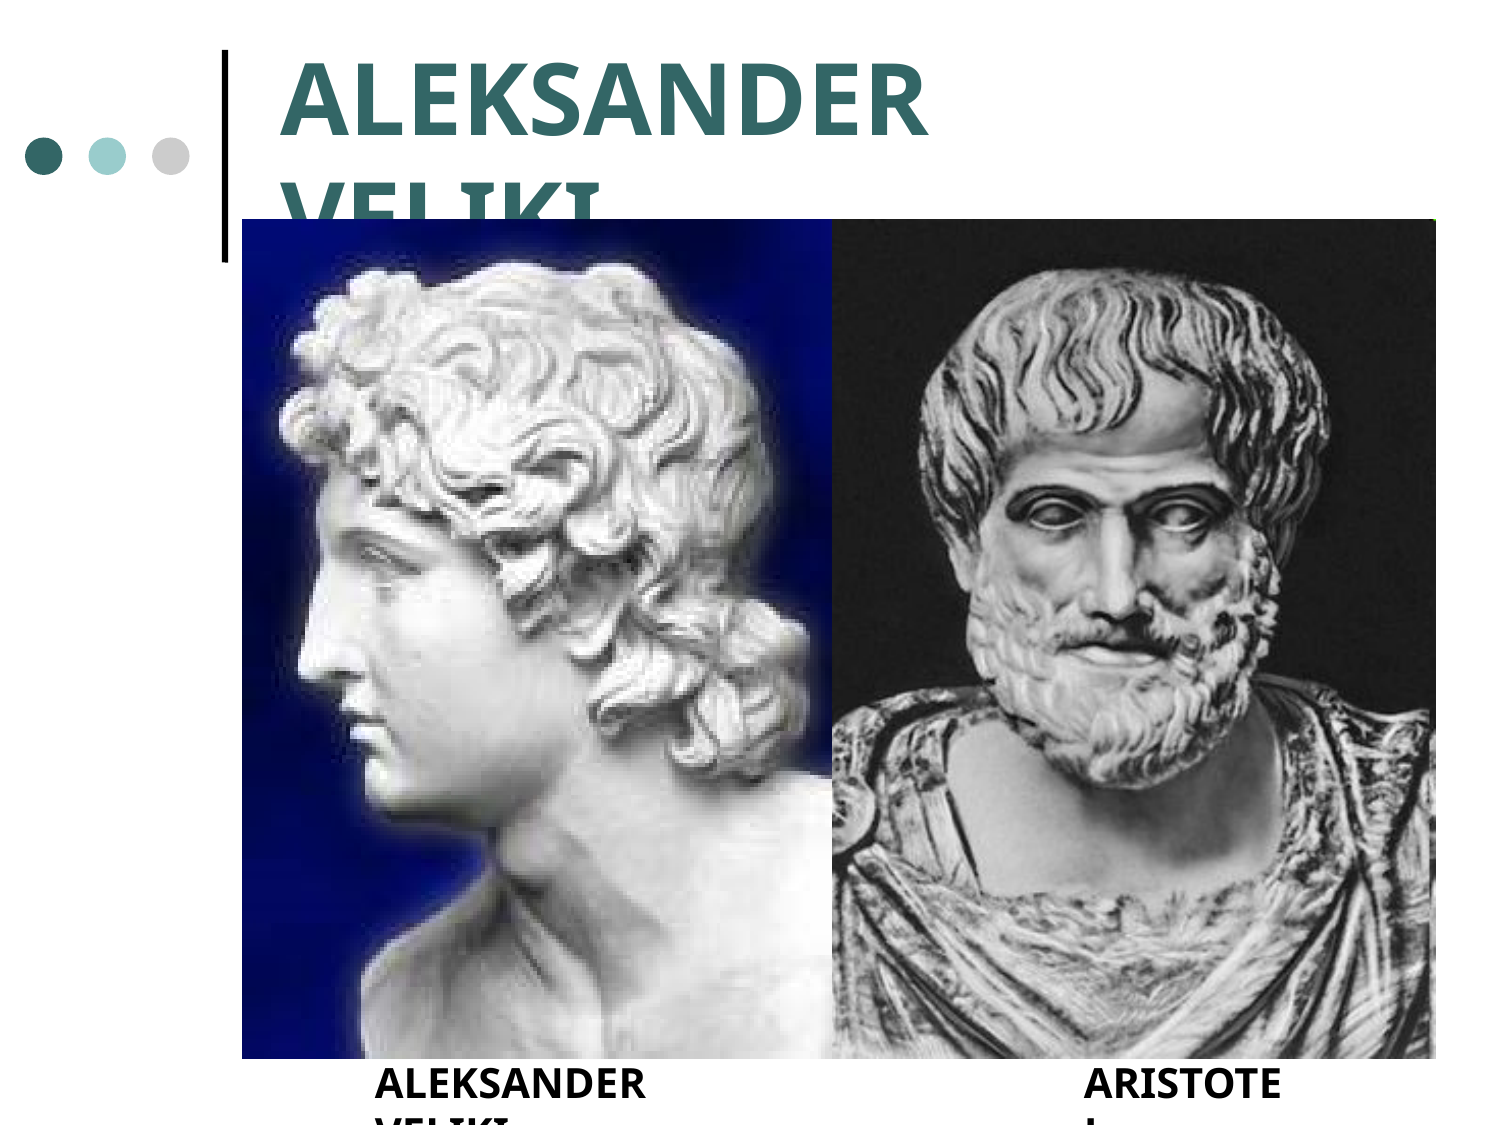

# ALEKSANDER VELIKI
 6. junij leta 356 pr. Kr.
 makedonski kralj
učenec Aristotla ( filozofija, politika, navdušil nad deli Homerja in Evripida)
ALEKSANDER VELIKI
ARISTOTEL